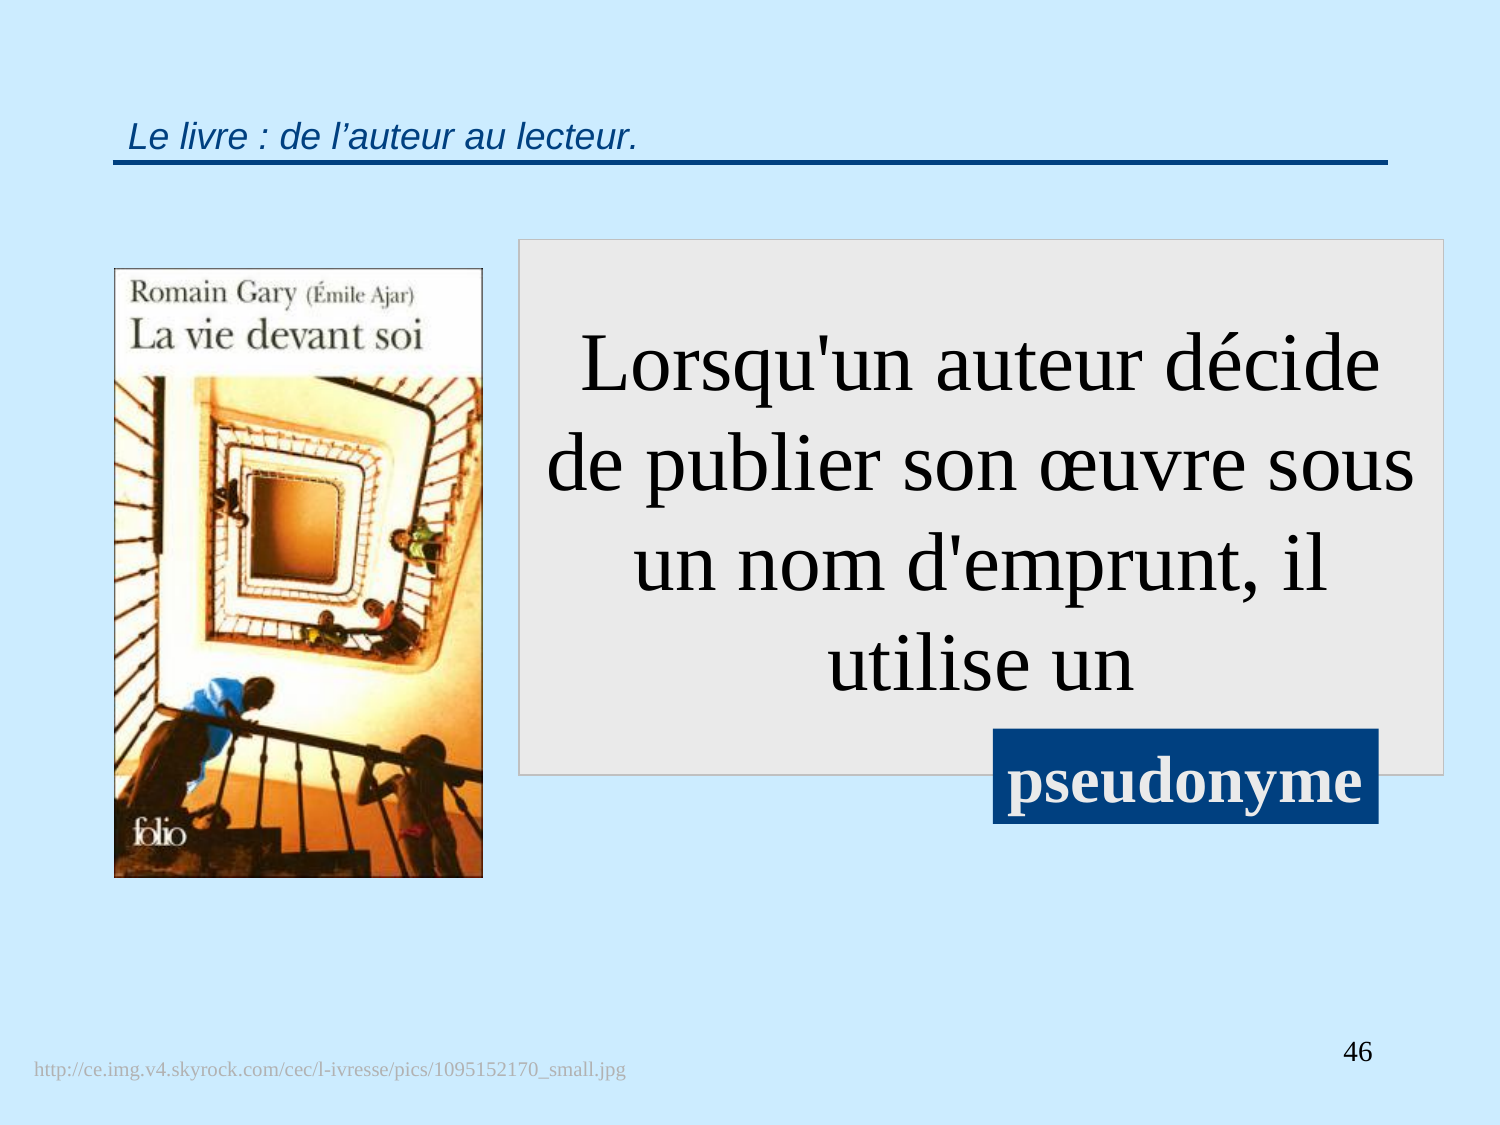

Le livre : de l’auteur au lecteur.
# Lorsqu'un auteur décide de publier son œuvre sous un nom d'emprunt, il utilise un
pseudonyme
46
http://ce.img.v4.skyrock.com/cec/l-ivresse/pics/1095152170_small.jpg